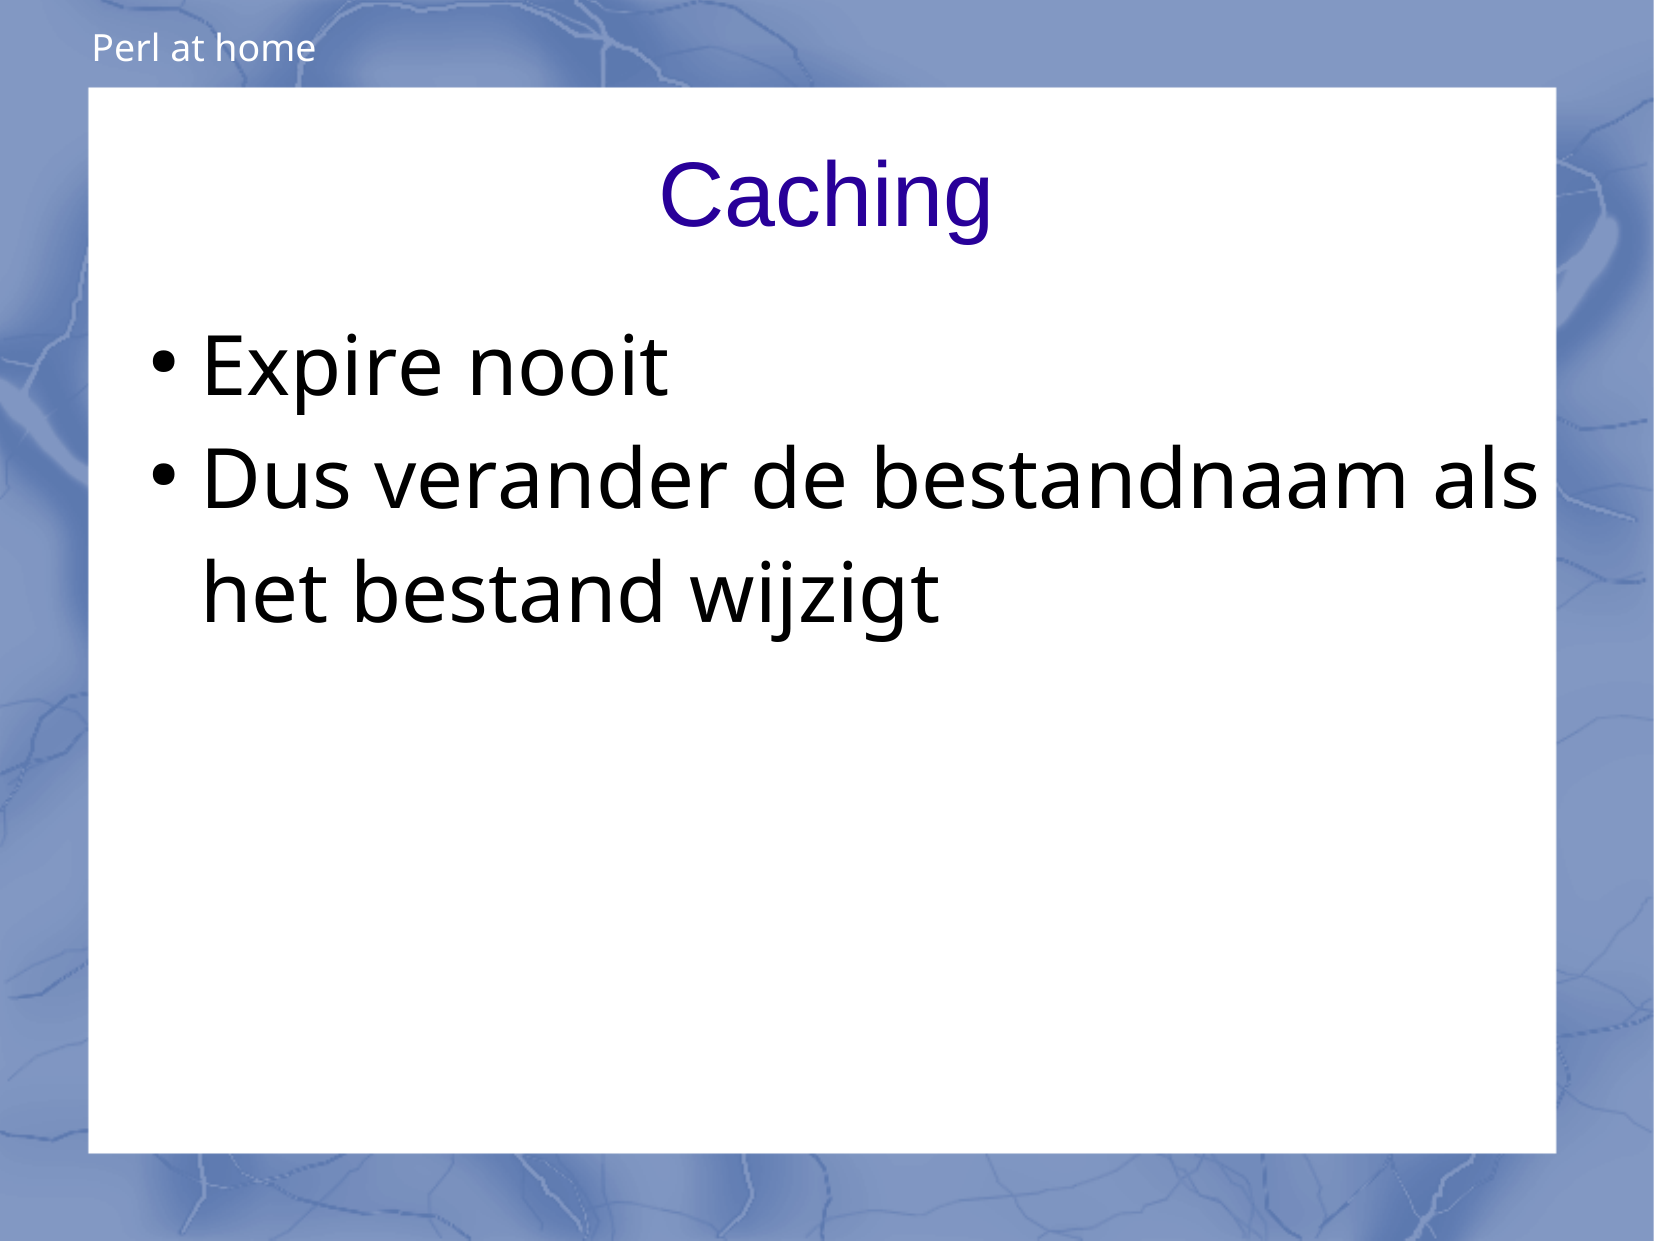

# Caching
 Expire nooit
 Dus verander de bestandnaam als
 het bestand wijzigt